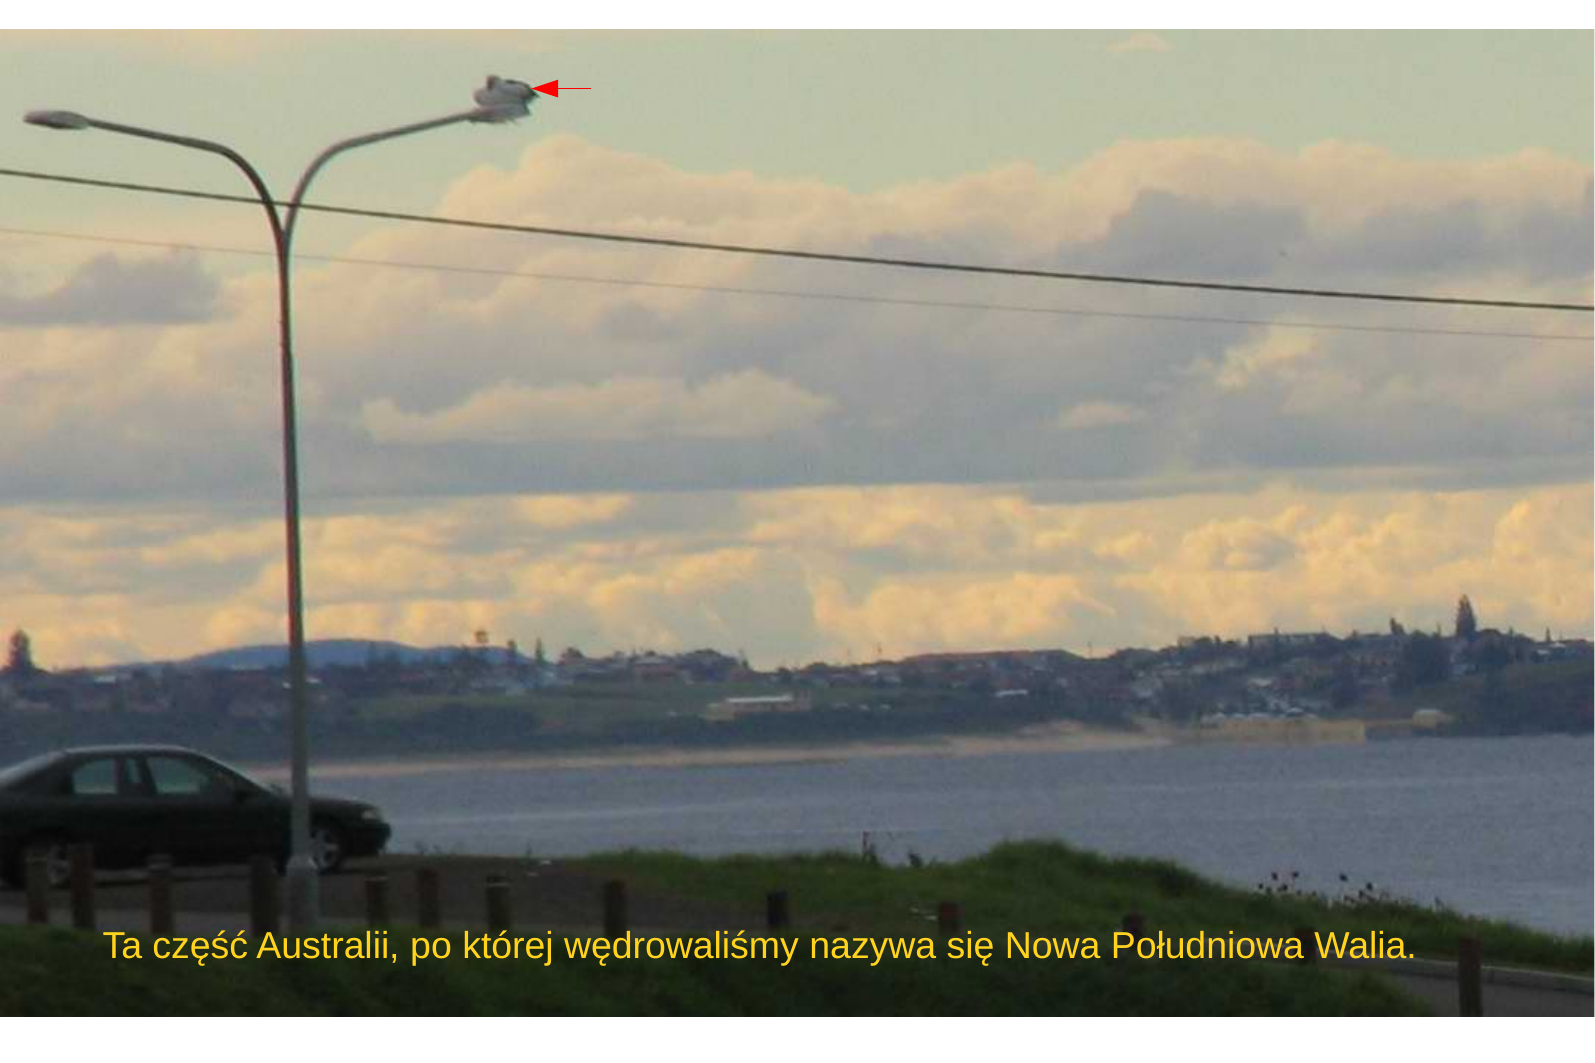

Ta część Australii, po której wędrowaliśmy nazywa się Nowa Południowa Walia.